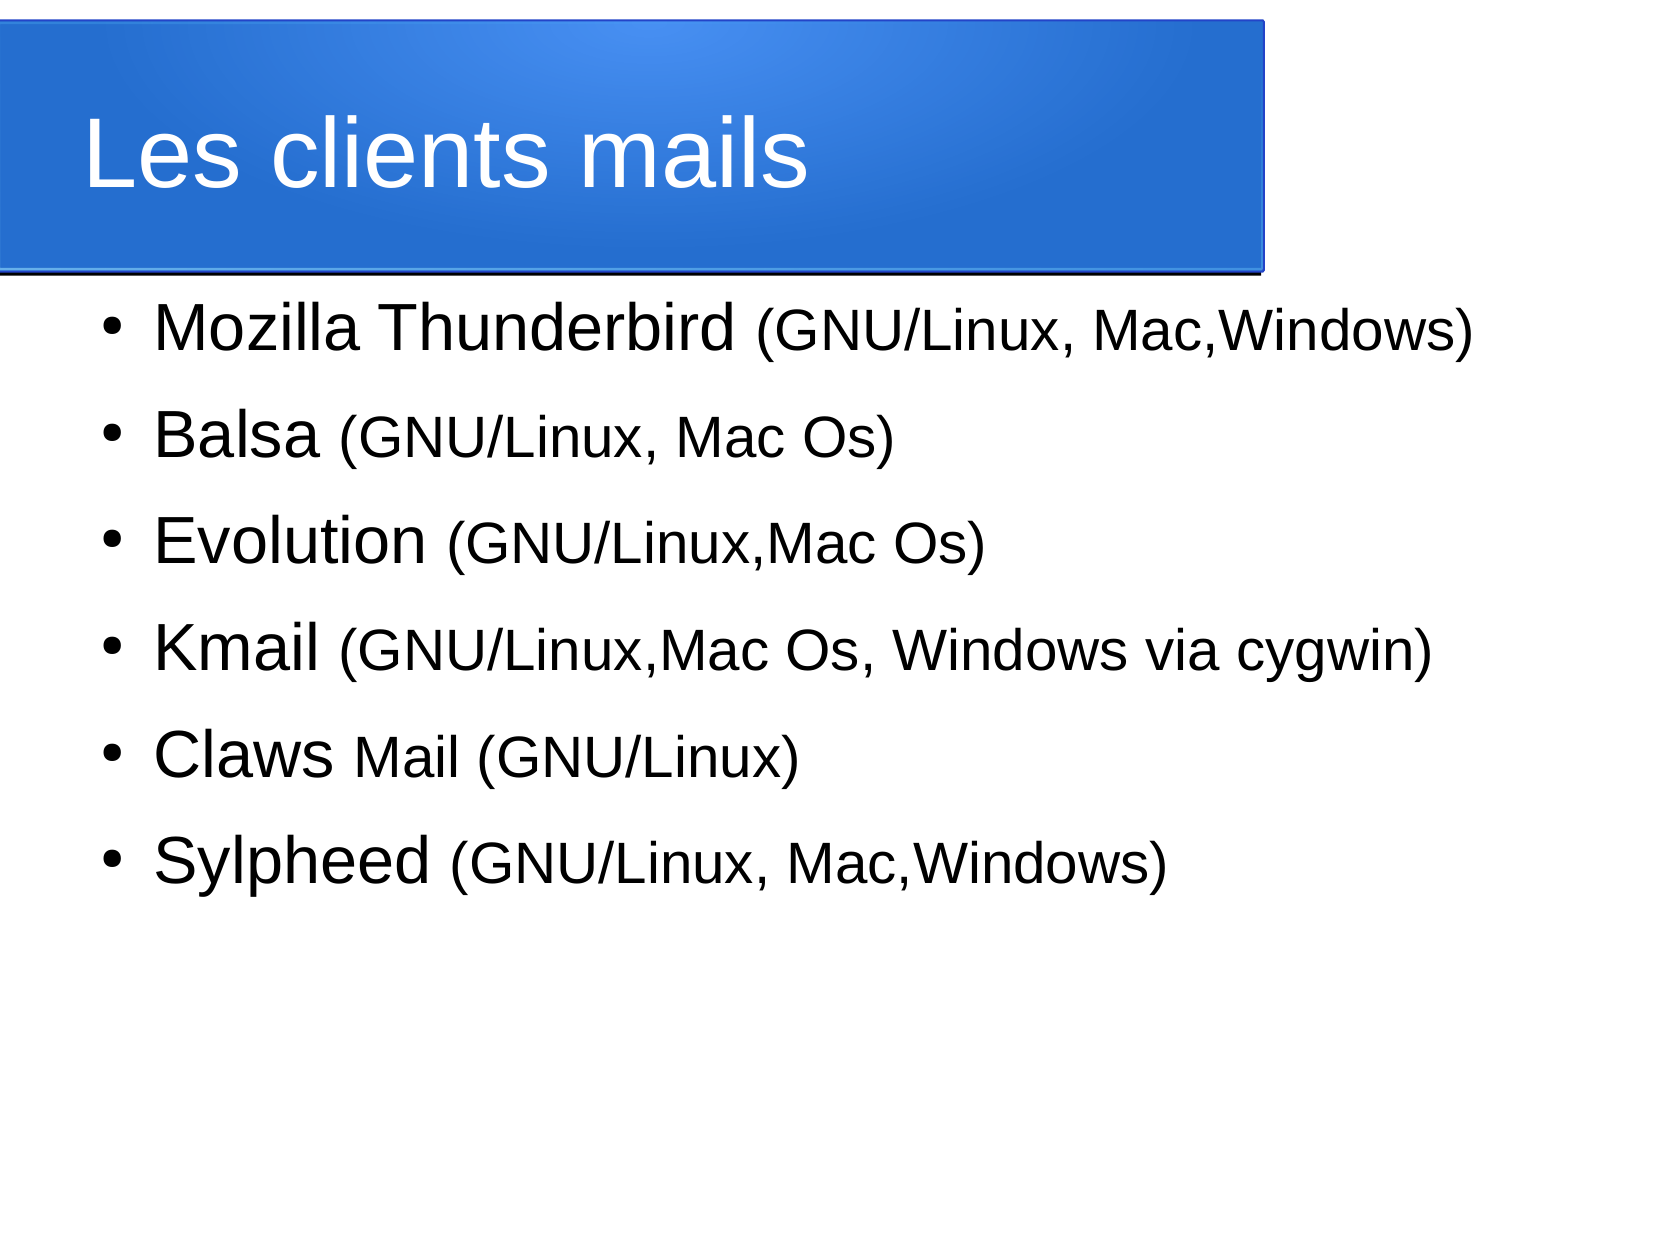

# Les clients mails
Mozilla Thunderbird (GNU/Linux, Mac,Windows)
Balsa (GNU/Linux, Mac Os)
Evolution (GNU/Linux,Mac Os)
Kmail (GNU/Linux,Mac Os, Windows via cygwin)
Claws Mail (GNU/Linux)
Sylpheed (GNU/Linux, Mac,Windows)